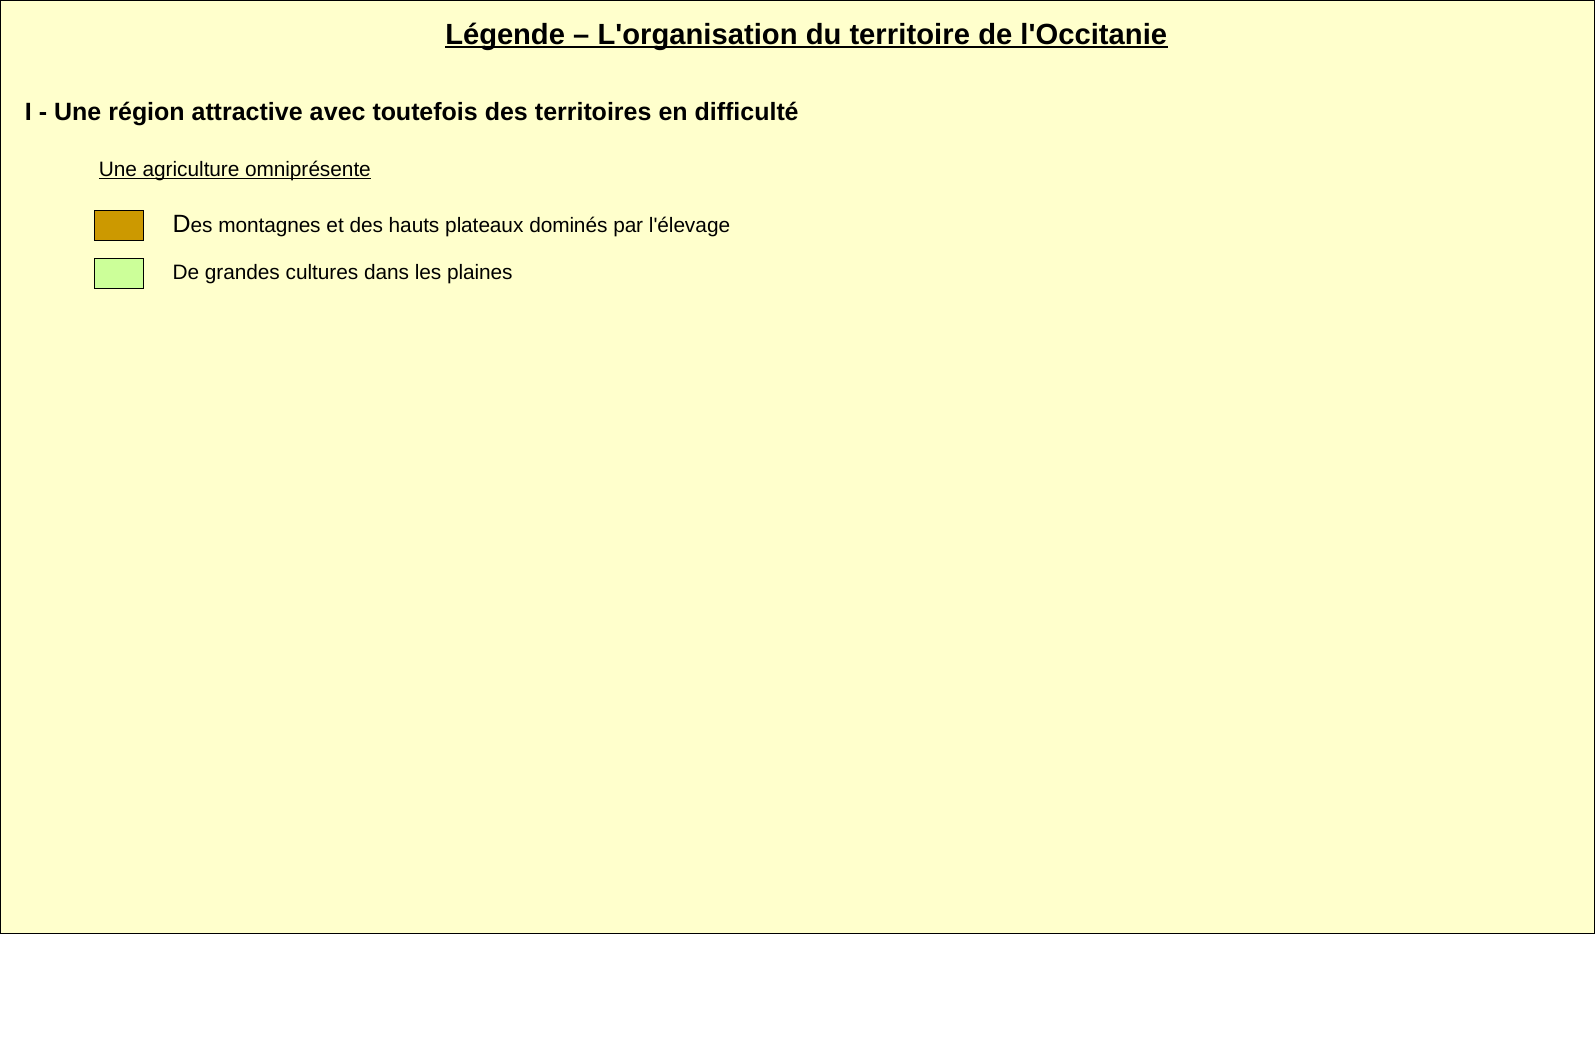

Légende – L'organisation du territoire de l'Occitanie
I - Une région attractive avec toutefois des territoires en difficulté
	Une agriculture omniprésente
		Des montagnes et des hauts plateaux dominés par l'élevage
		De grandes cultures dans les plaines